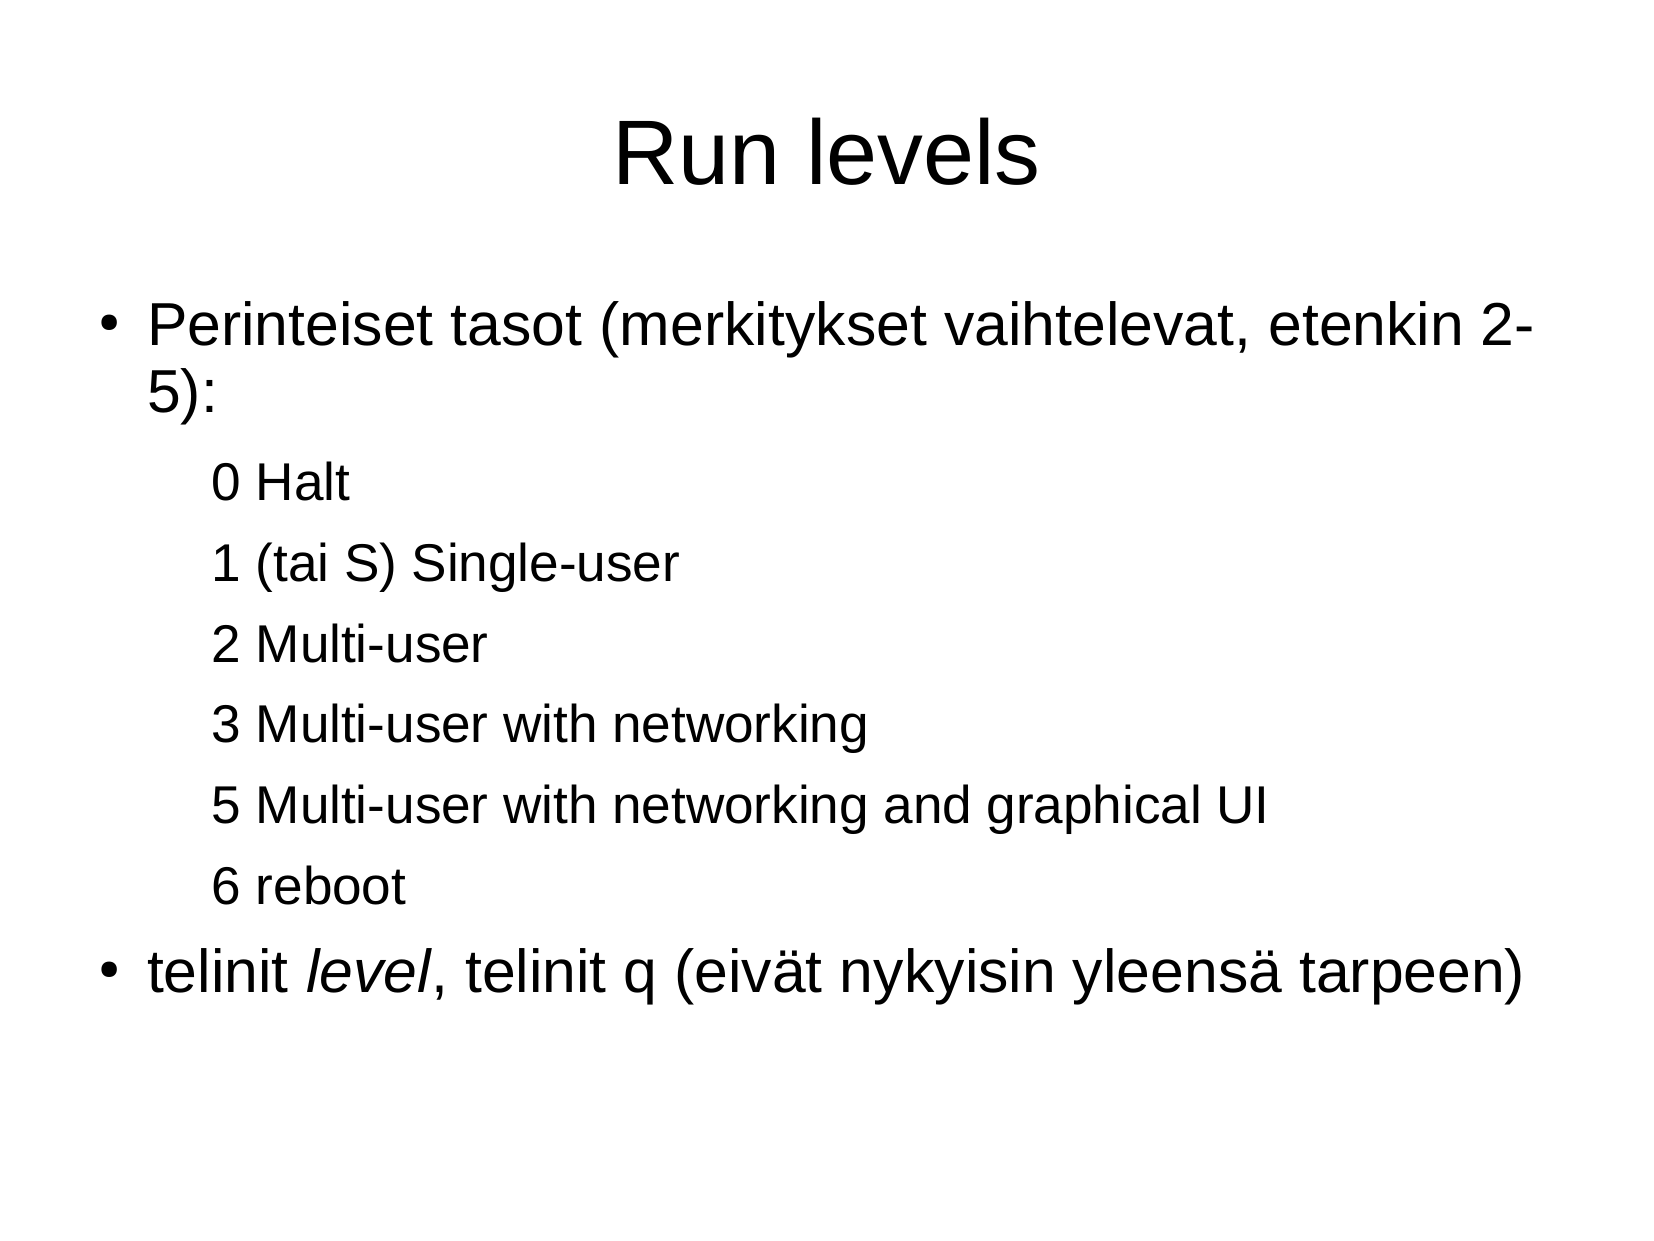

# Run levels
Perinteiset tasot (merkitykset vaihtelevat, etenkin 2-5):
0 Halt
1 (tai S) Single-user
2 Multi-user
3 Multi-user with networking
5 Multi-user with networking and graphical UI
6 reboot
telinit level, telinit q (eivät nykyisin yleensä tarpeen)